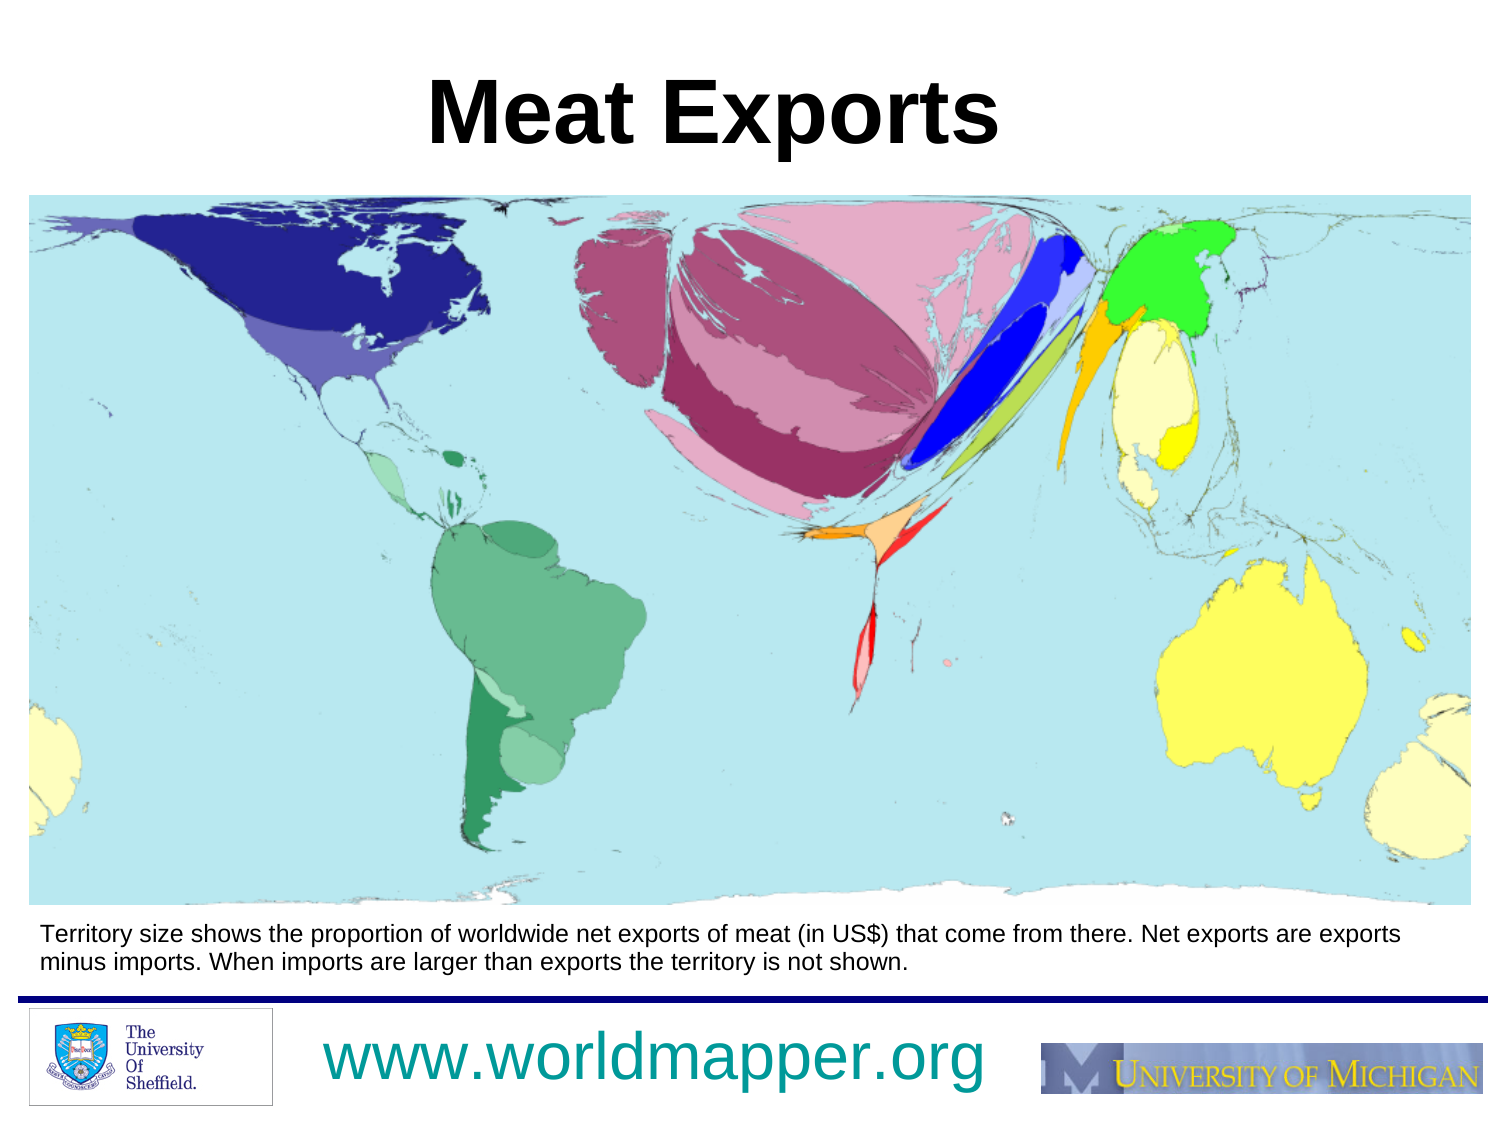

# Meat Exports
Territory size shows the proportion of worldwide net exports of meat (in US$) that come from there. Net exports are exports
minus imports. When imports are larger than exports the territory is not shown.